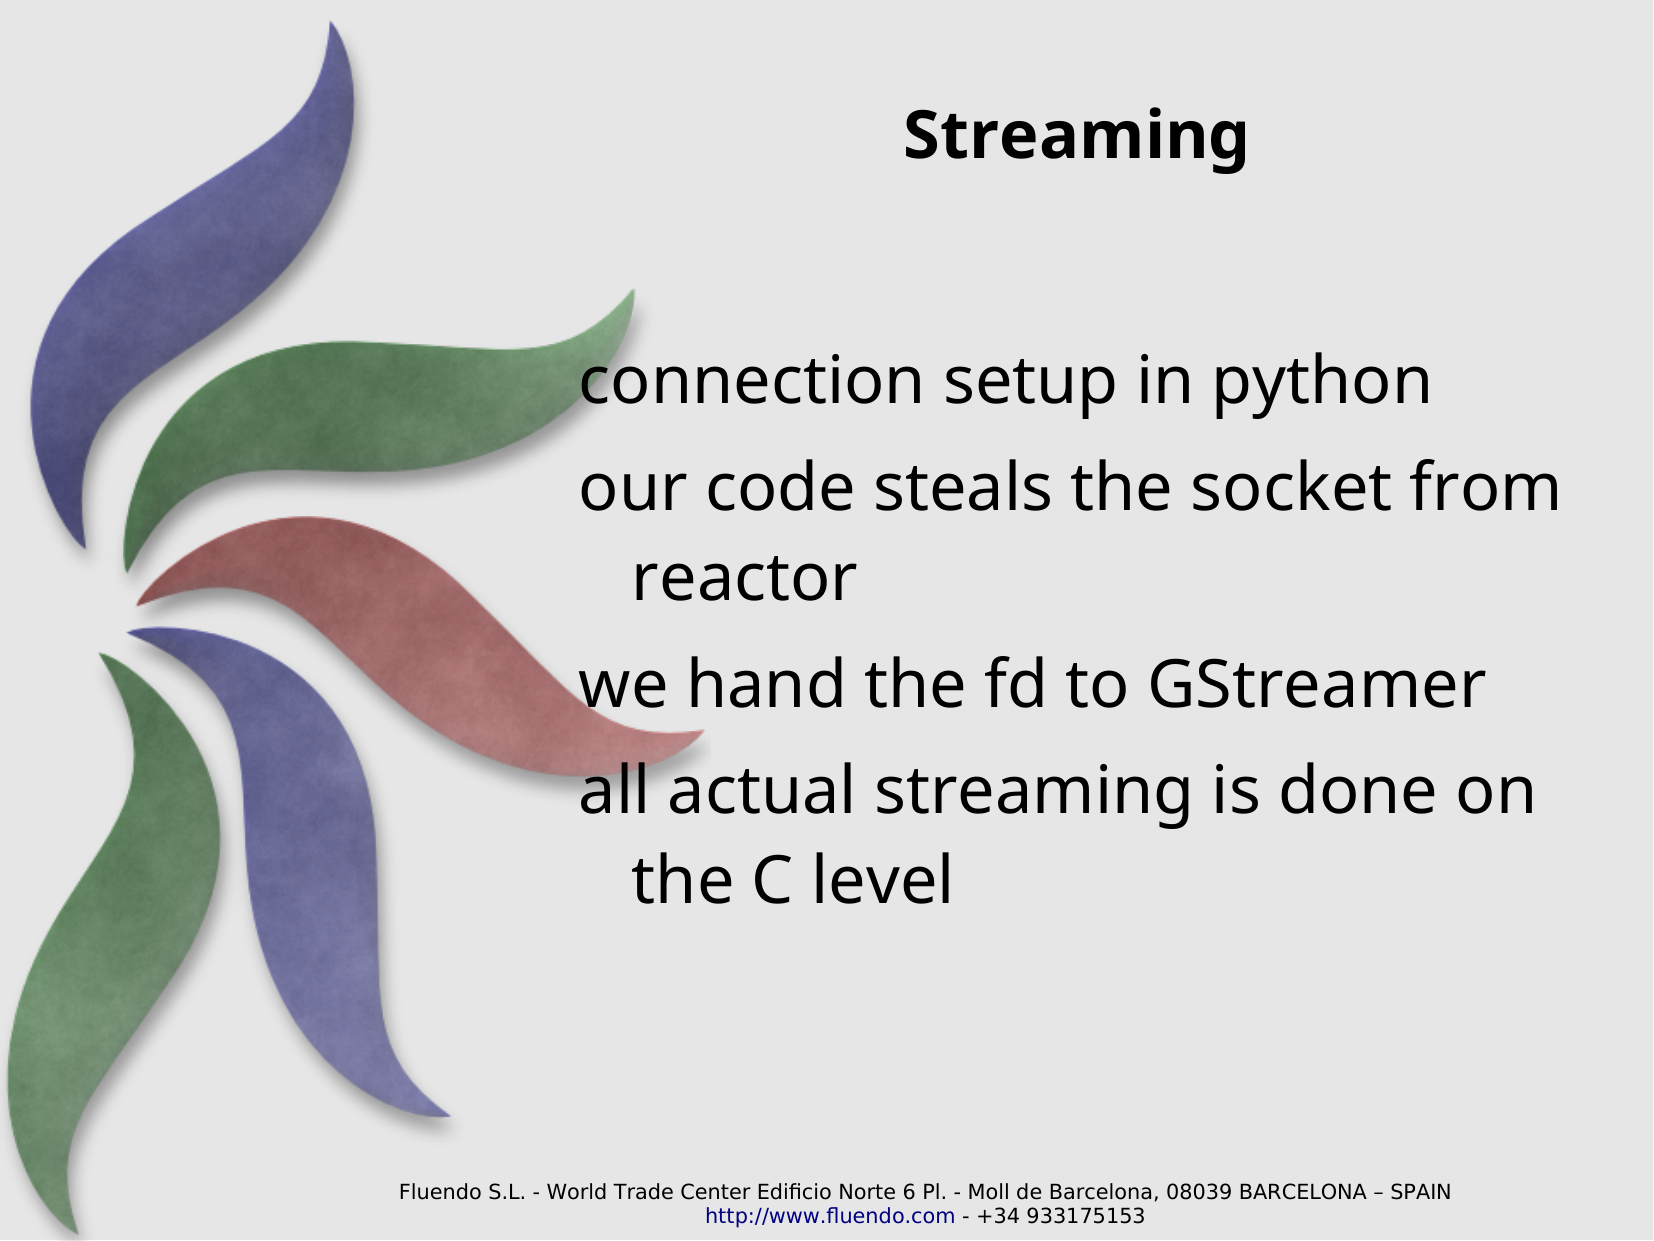

# Streaming
connection setup in python
our code steals the socket from reactor
we hand the fd to GStreamer
all actual streaming is done on the C level